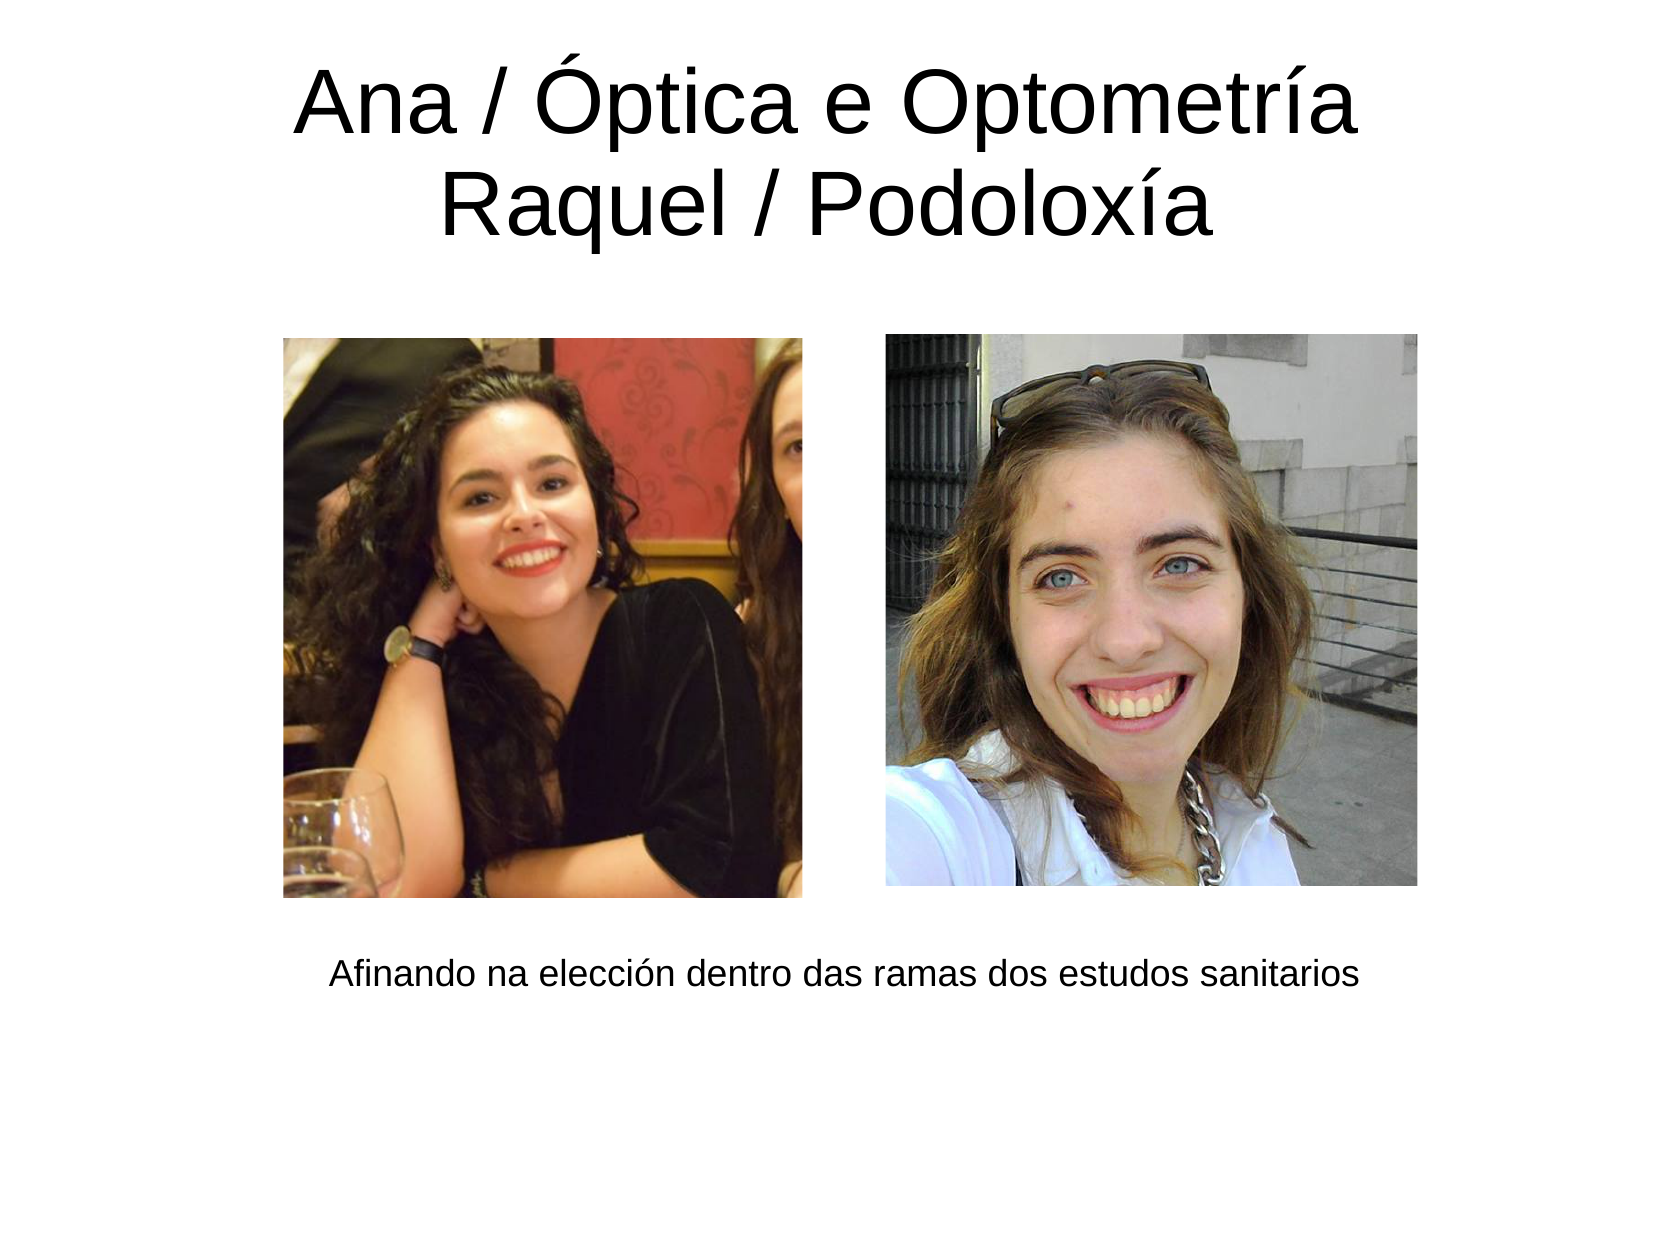

# Ana / Óptica e Optometría Raquel / Podoloxía
Afinando na elección dentro das ramas dos estudos sanitarios